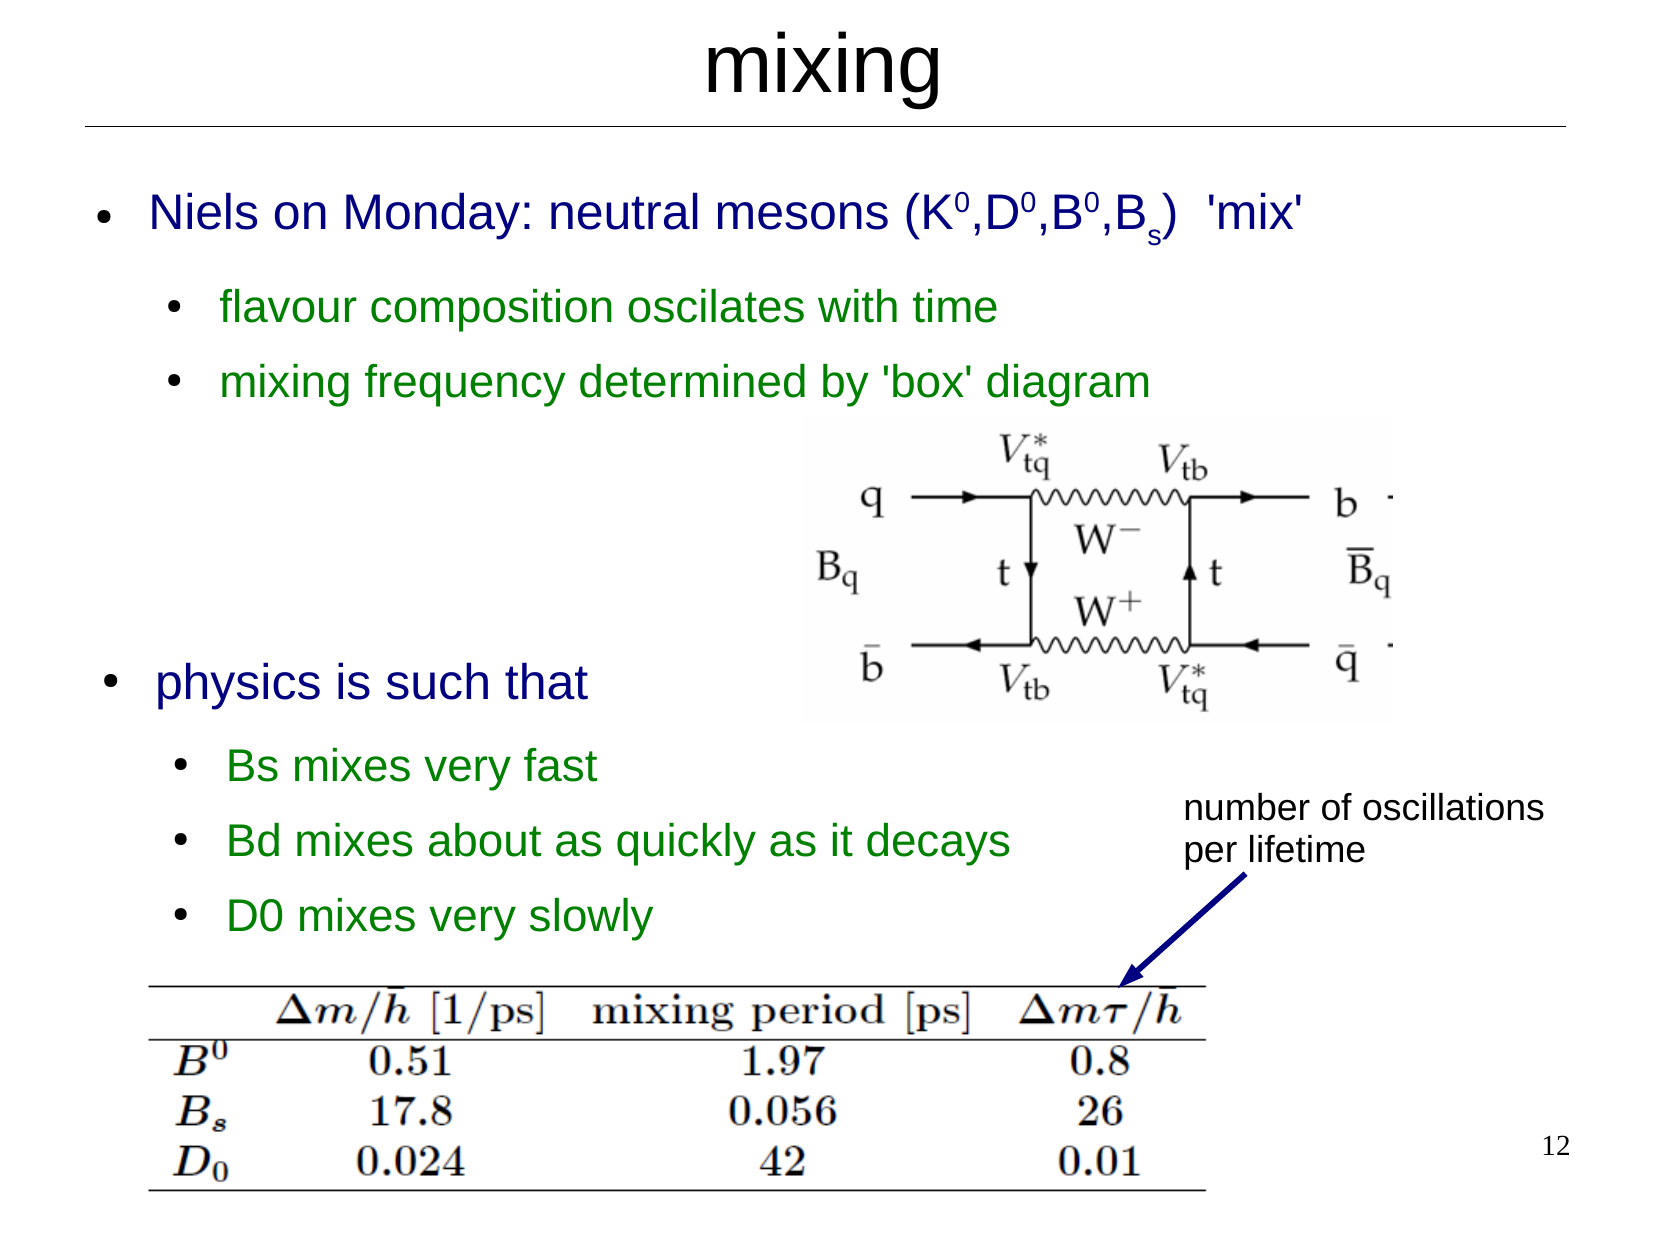

# mixing
Niels on Monday: neutral mesons (K0,D0,B0,Bs) 'mix'
flavour composition oscilates with time
mixing frequency determined by 'box' diagram
physics is such that
Bs mixes very fast
Bd mixes about as quickly as it decays
D0 mixes very slowly
number of oscillations
per lifetime
12